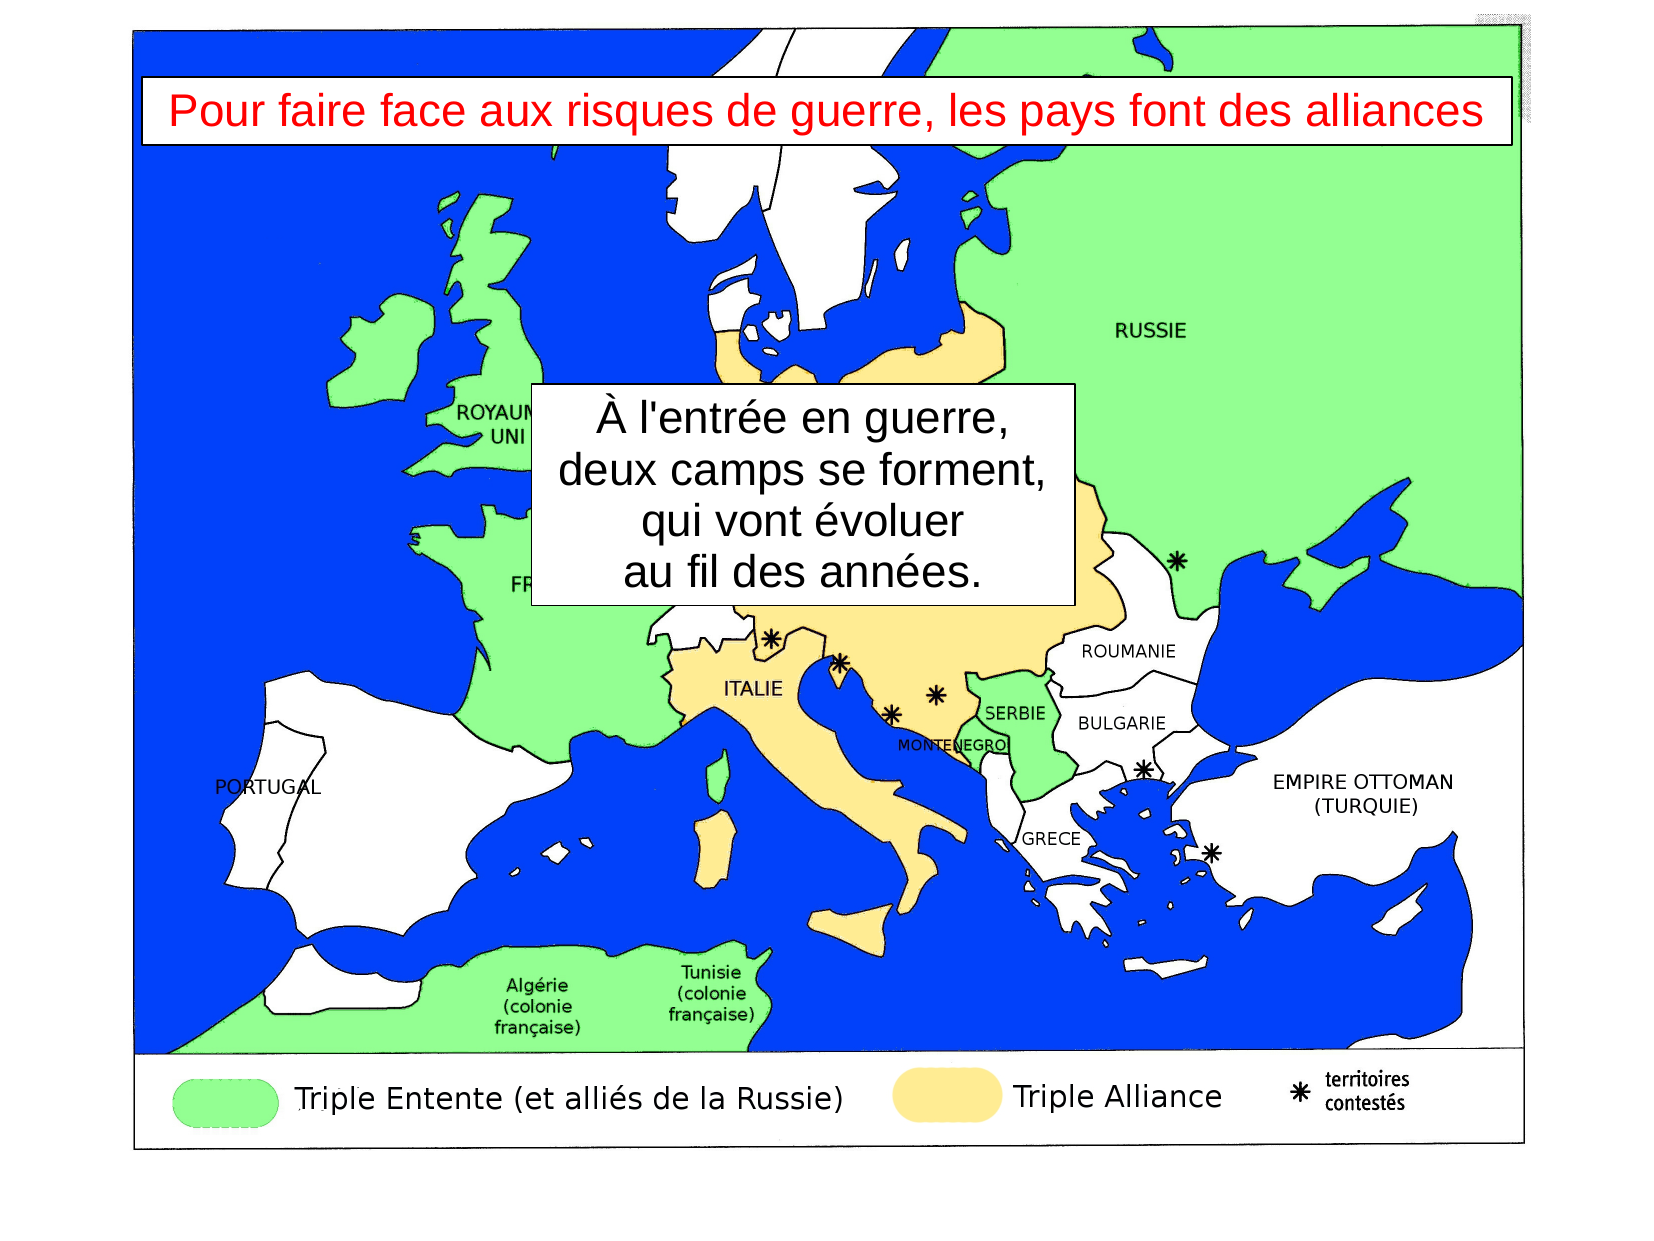

Pour faire face aux risques de guerre, les pays font des alliances
À l'entrée en guerre, deux camps se forment, qui vont évoluer
au fil des années.